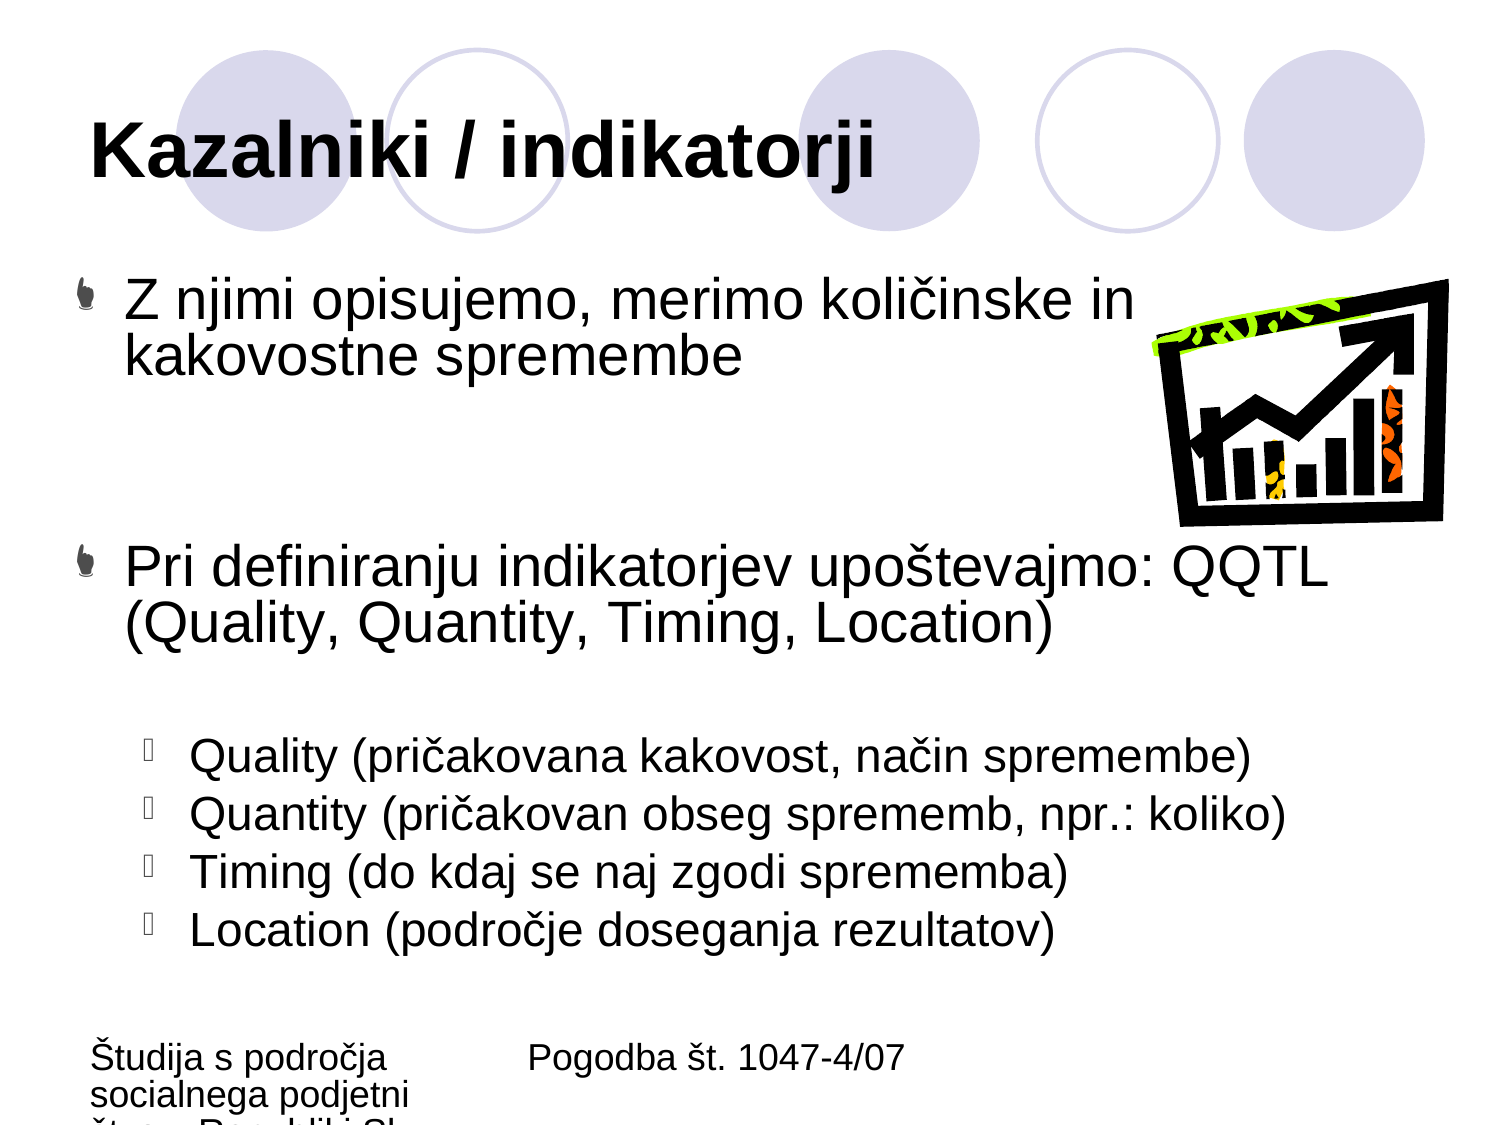

# Kazalniki / indikatorji
Z njimi opisujemo, merimo količinske in kakovostne spremembe
Pri definiranju indikatorjev upoštevajmo: QQTL (Quality, Quantity, Timing, Location)
Quality (pričakovana kakovost, način spremembe)
Quantity (pričakovan obseg sprememb, npr.: koliko)
Timing (do kdaj se naj zgodi sprememba)
Location (področje doseganja rezultatov)
Študija s področja socialnega podjetništva v Republiki Sloveniji;
Pogodba št. 1047-4/07